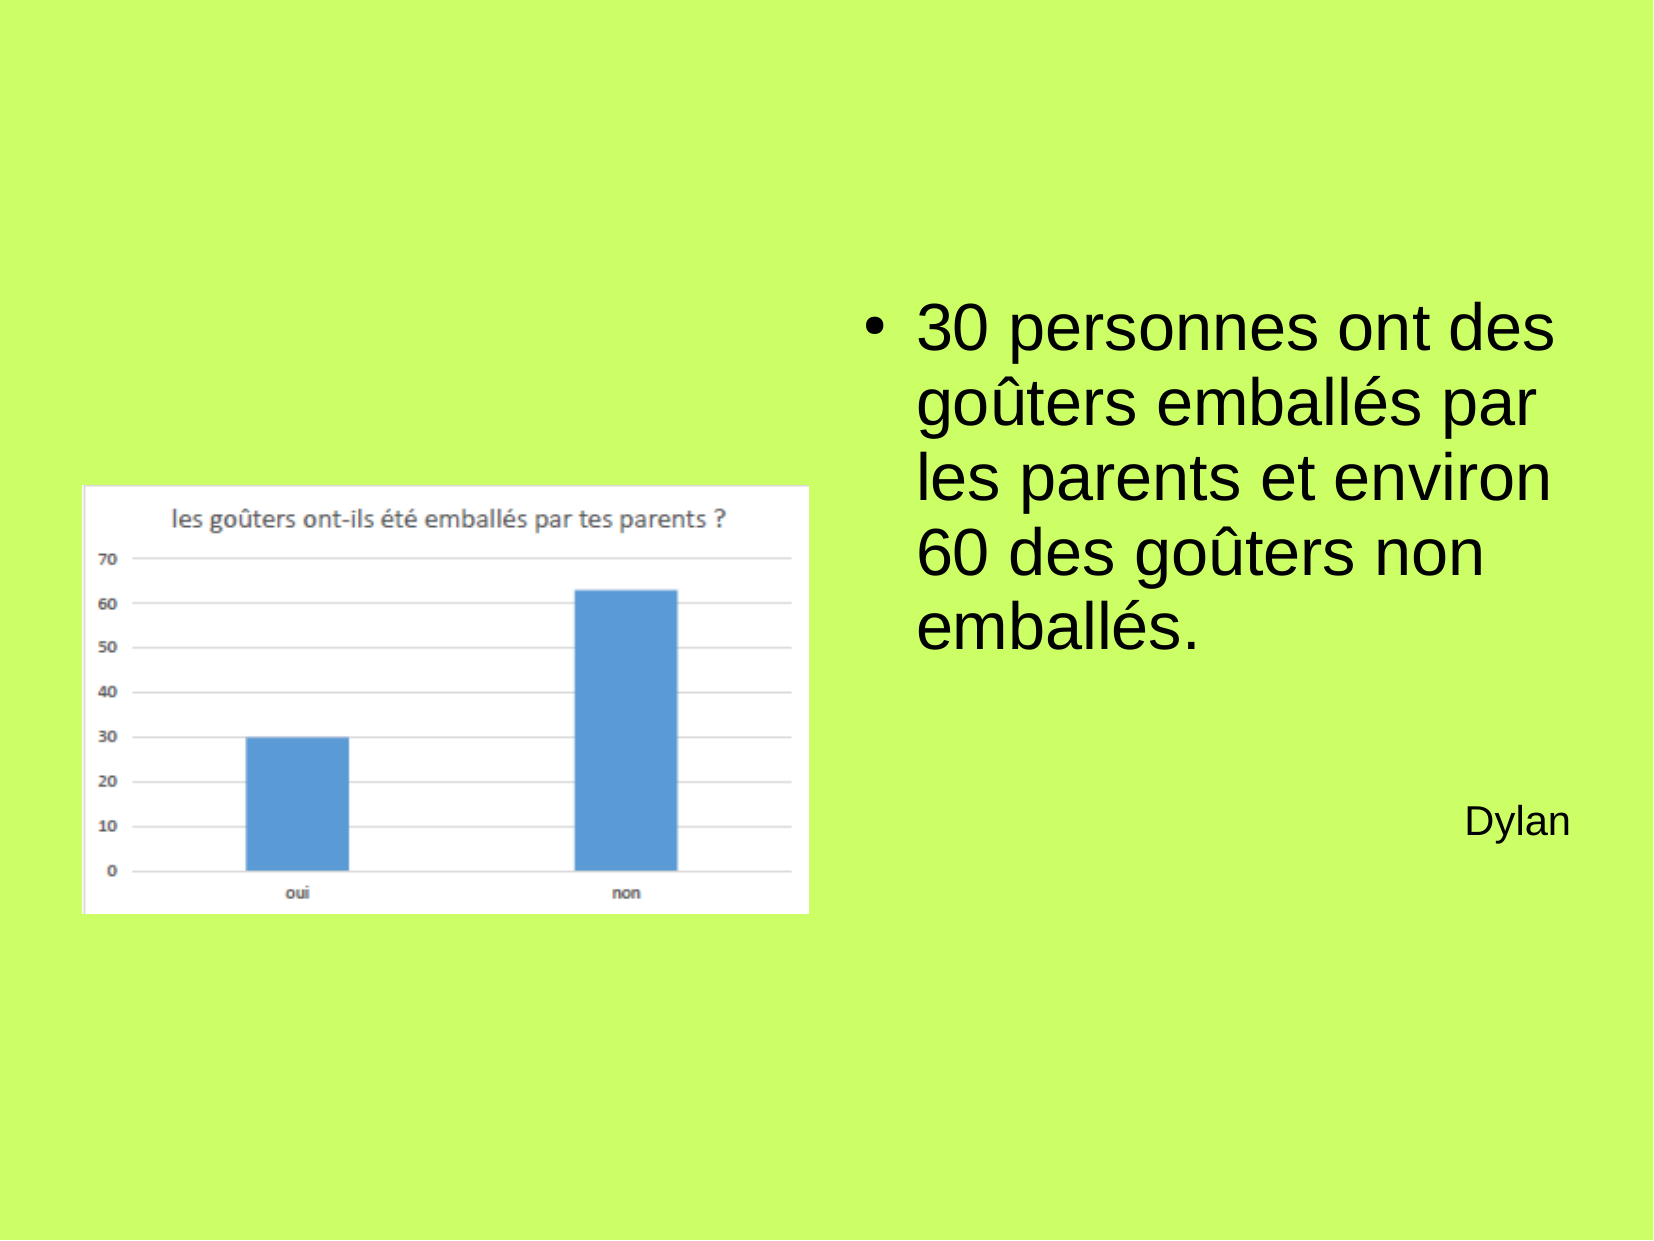

#
30 personnes ont des goûters emballés par les parents et environ 60 des goûters non emballés.
Dylan